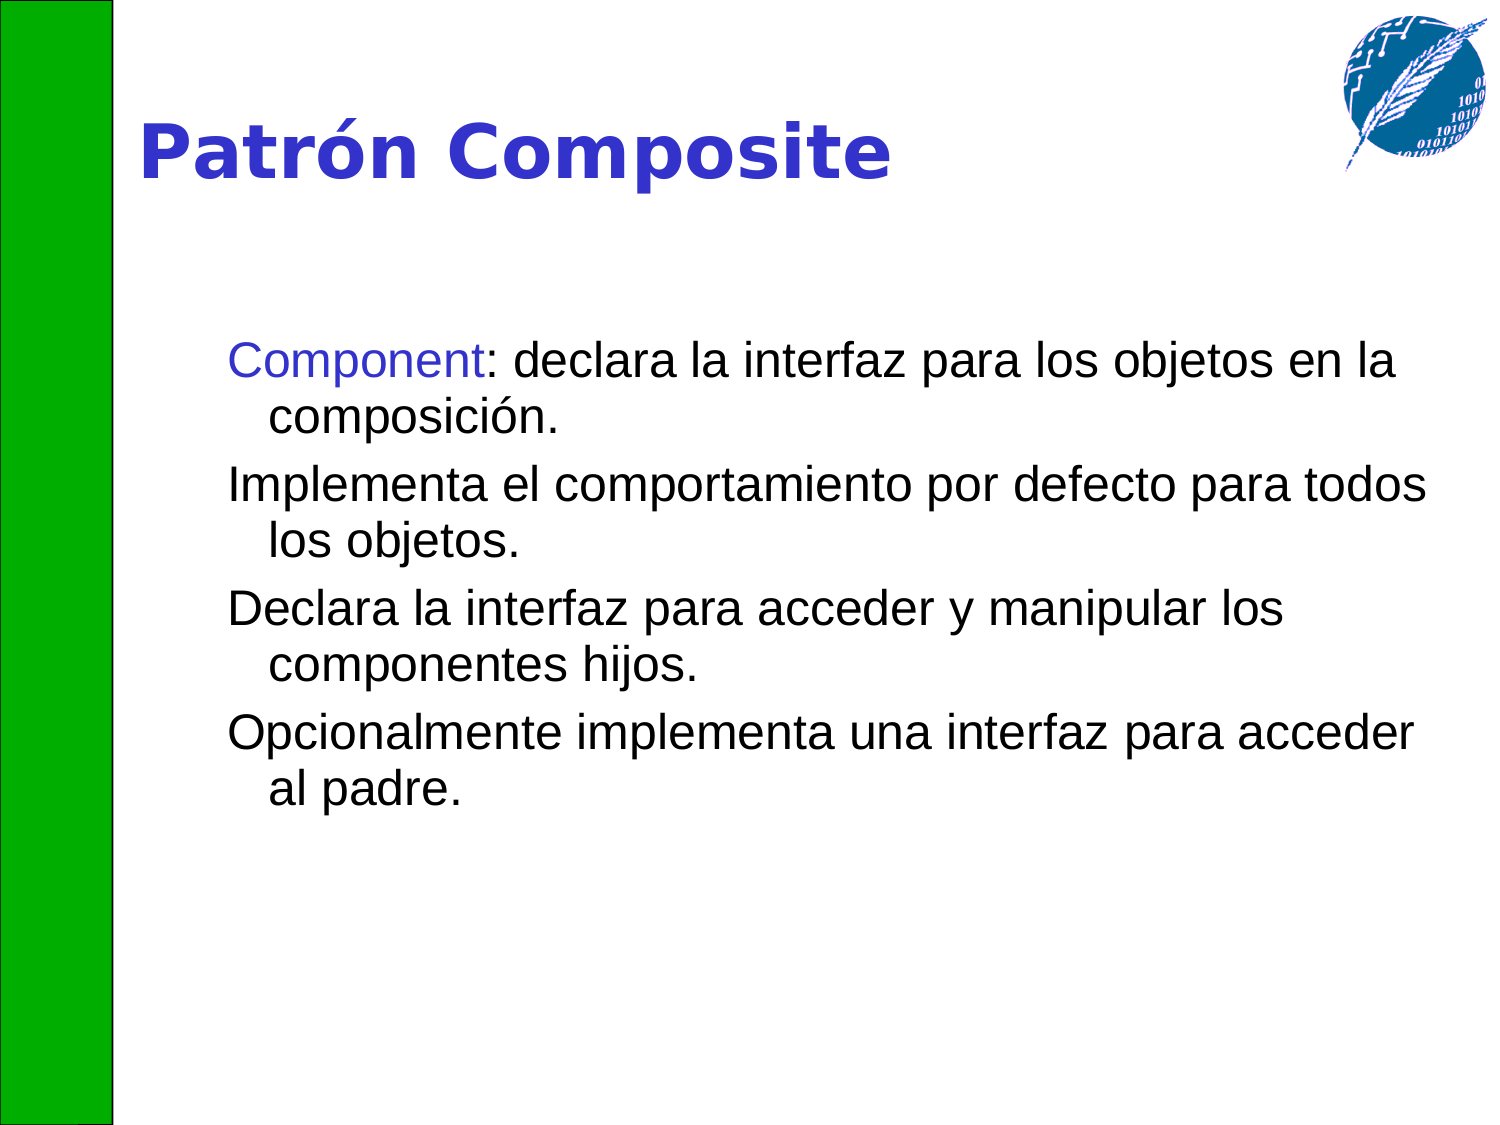

# Patrón Composite
Component: declara la interfaz para los objetos en la composición.
Implementa el comportamiento por defecto para todos los objetos.
Declara la interfaz para acceder y manipular los componentes hijos.
Opcionalmente implementa una interfaz para acceder al padre.